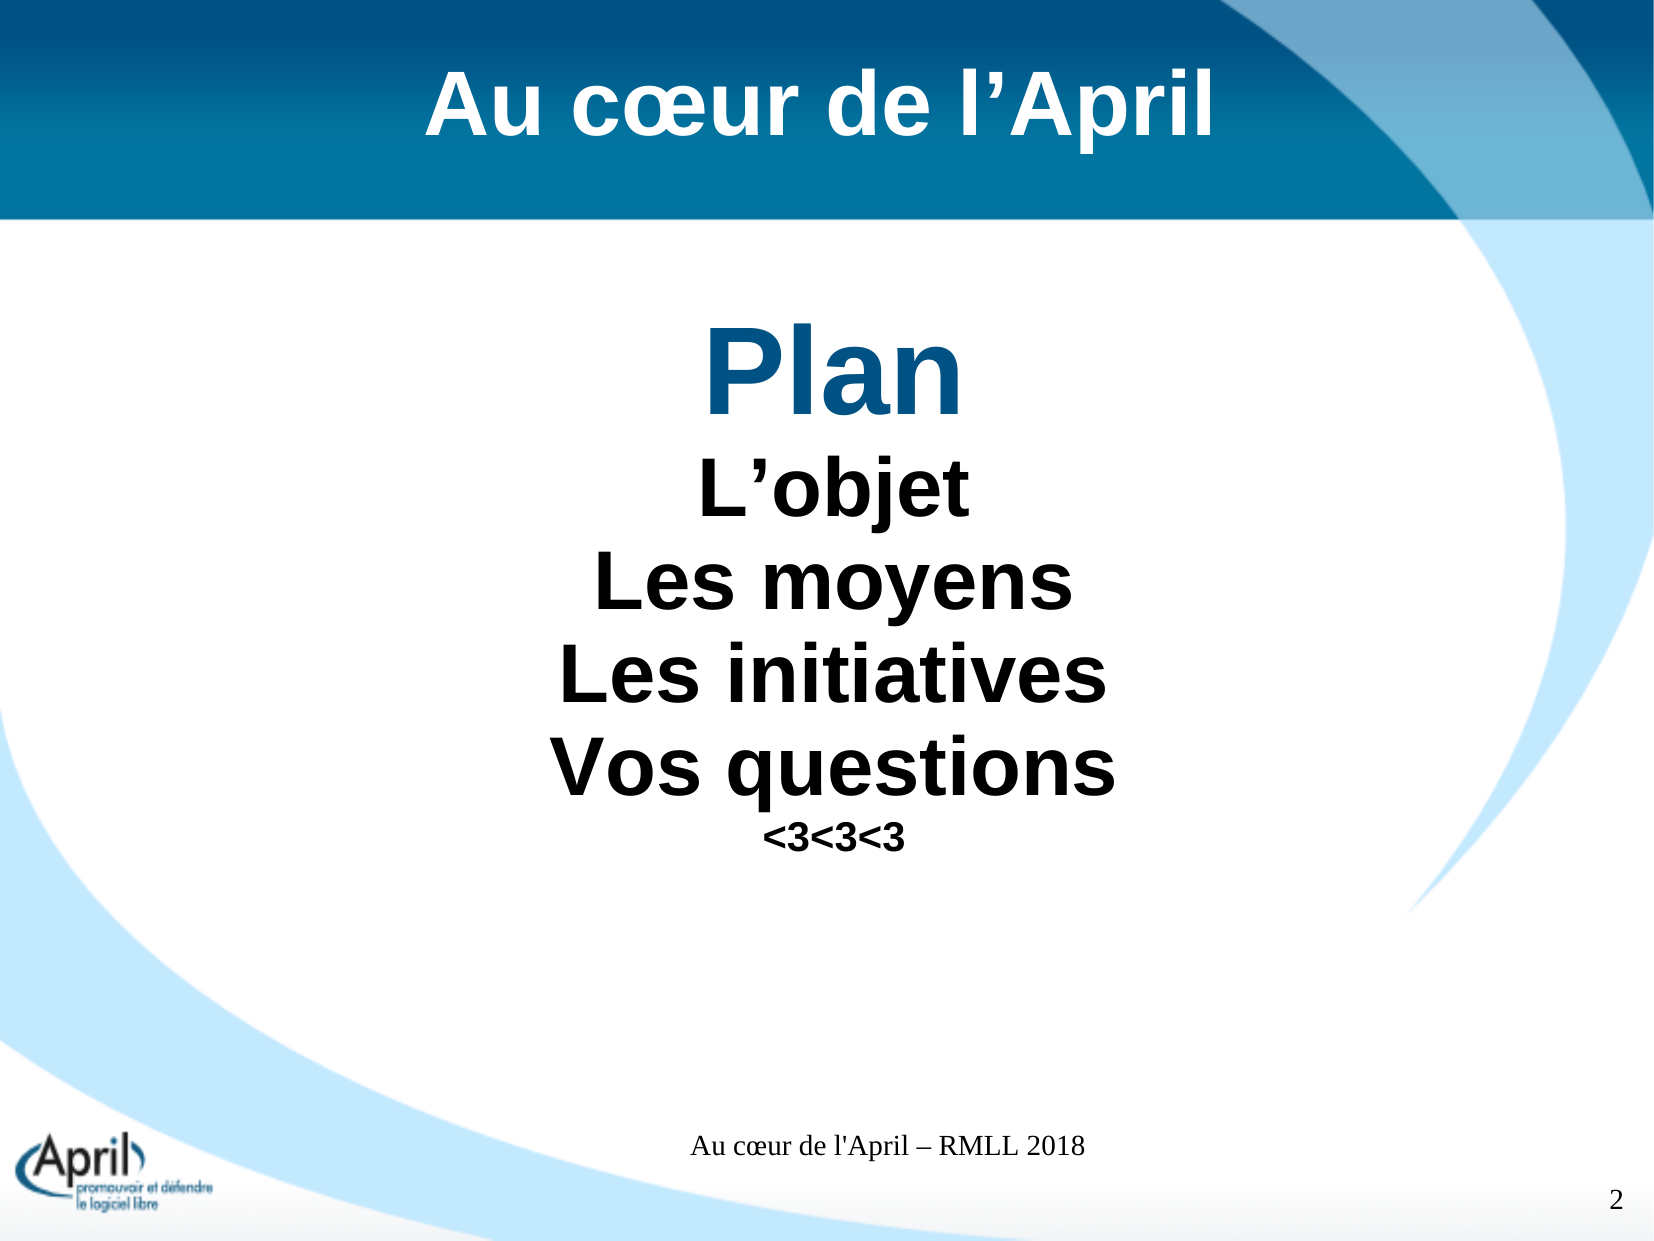

# Au cœur de l’April
Plan
L’objet
Les moyens
Les initiatives
Vos questions
<3<3<3
Au cœur de l'April – RMLL 2018
2